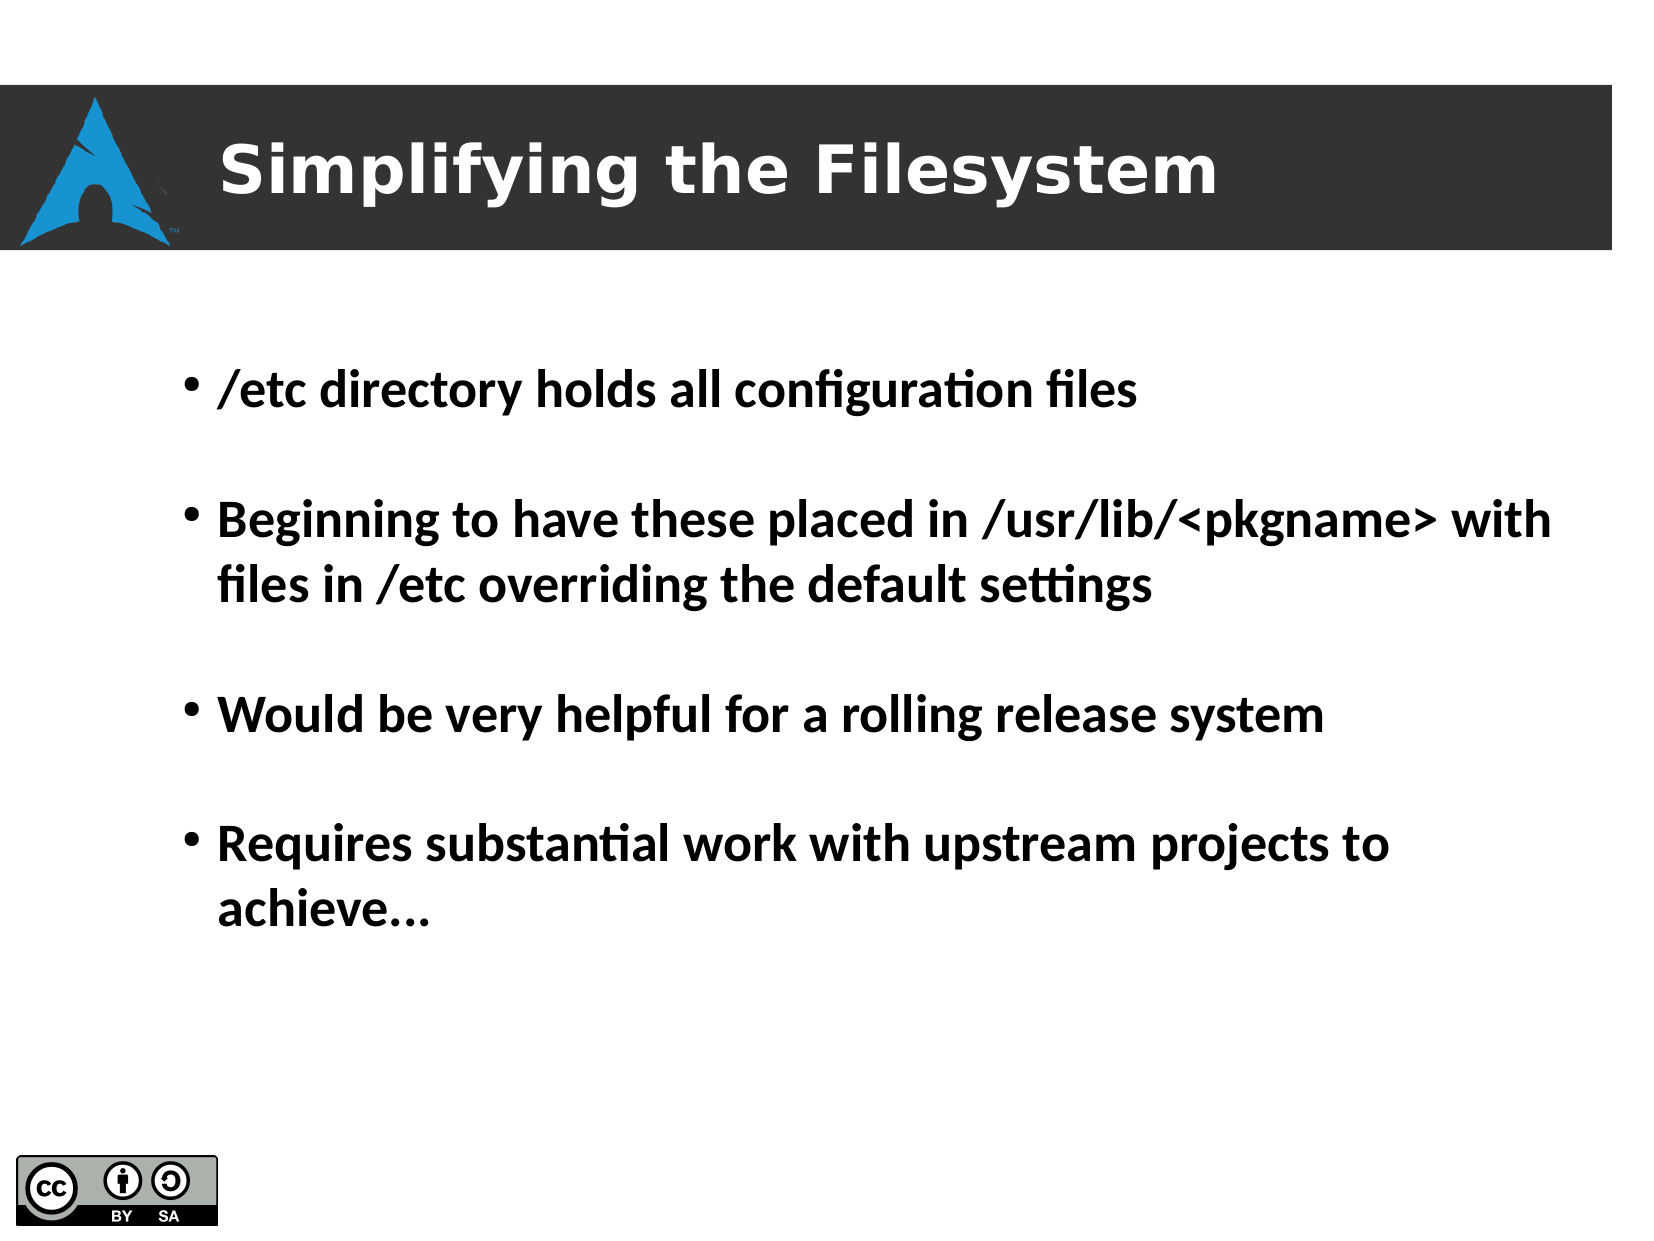

Simplifying the Filesystem
#
/etc directory holds all configuration files
Beginning to have these placed in /usr/lib/<pkgname> with files in /etc overriding the default settings
Would be very helpful for a rolling release system
Requires substantial work with upstream projects to achieve...